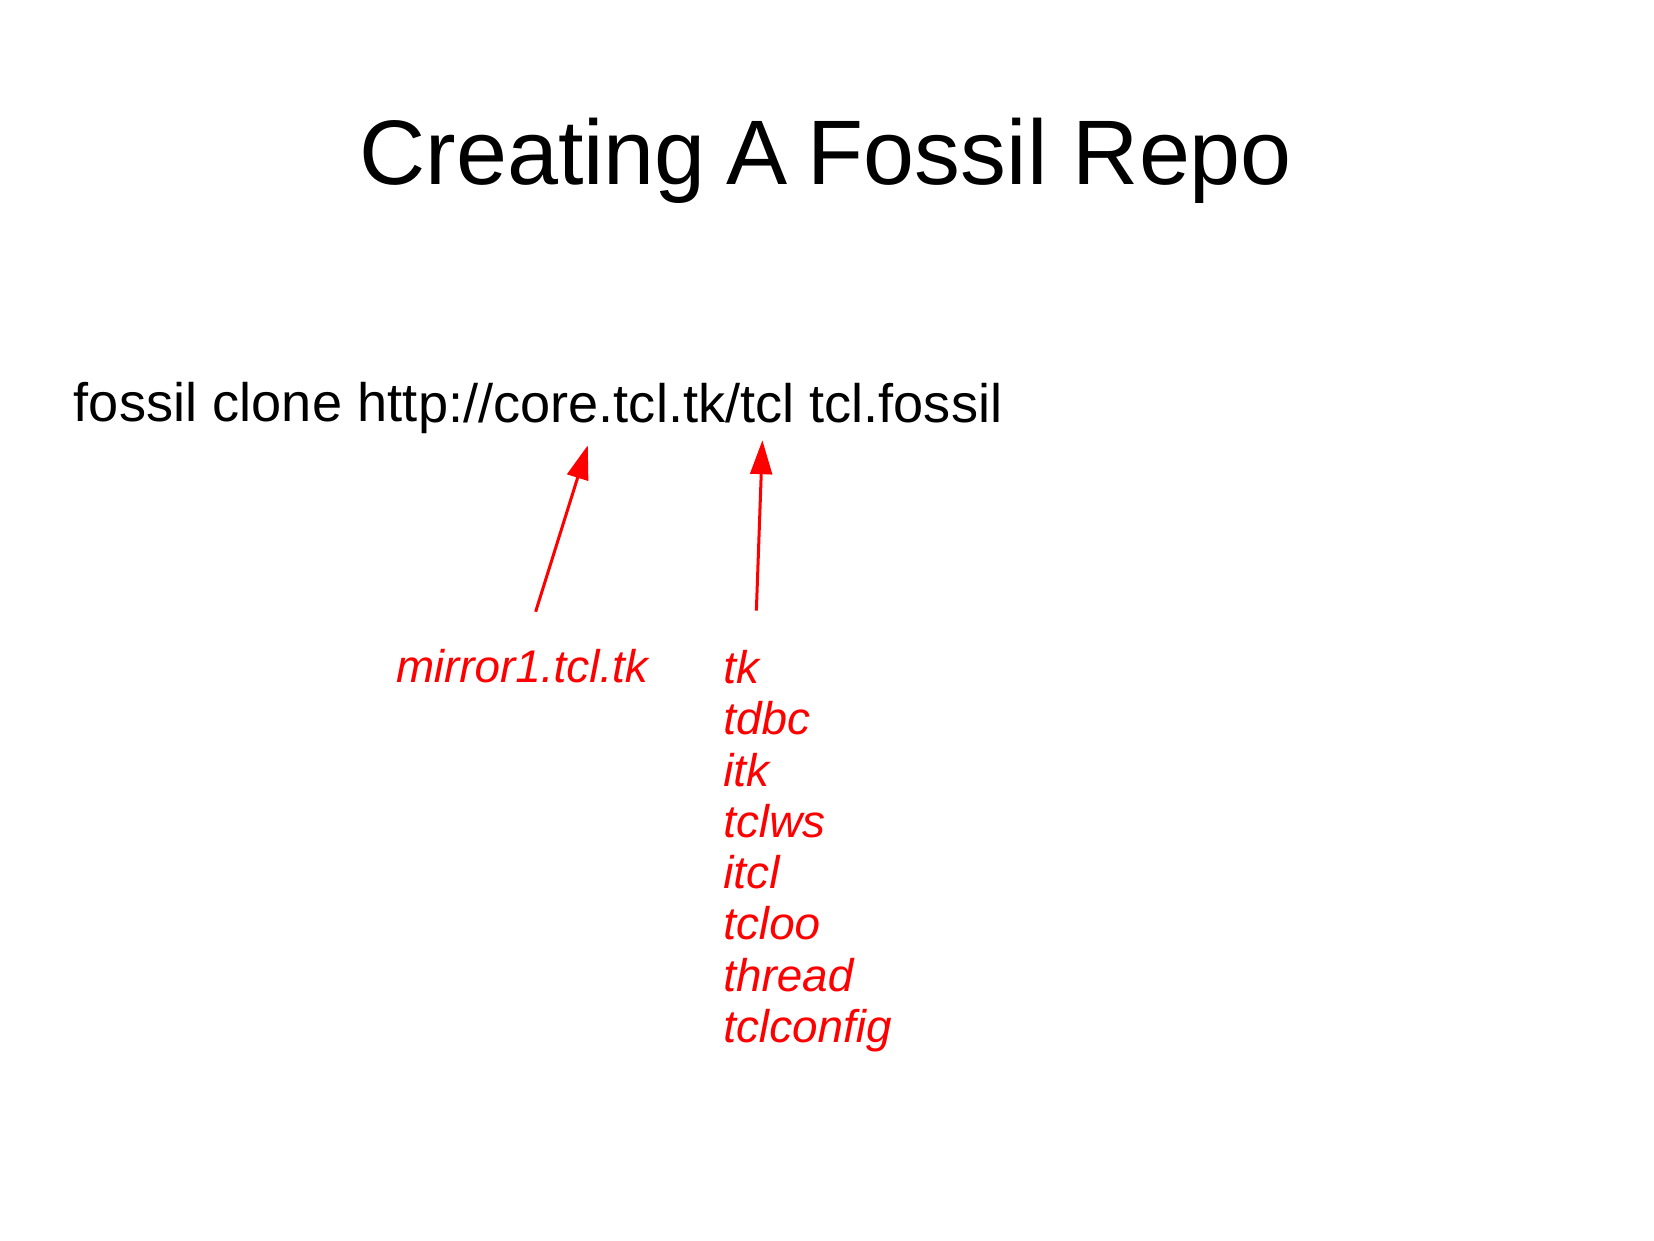

# Creating A Fossil Repo
fossil clone htt
p://core.tcl.tk/tcl tcl.fossil
mirror1.tcl.tk
tk
tdbc
itk
tclws
itcl
tcloo
thread
tclconfig